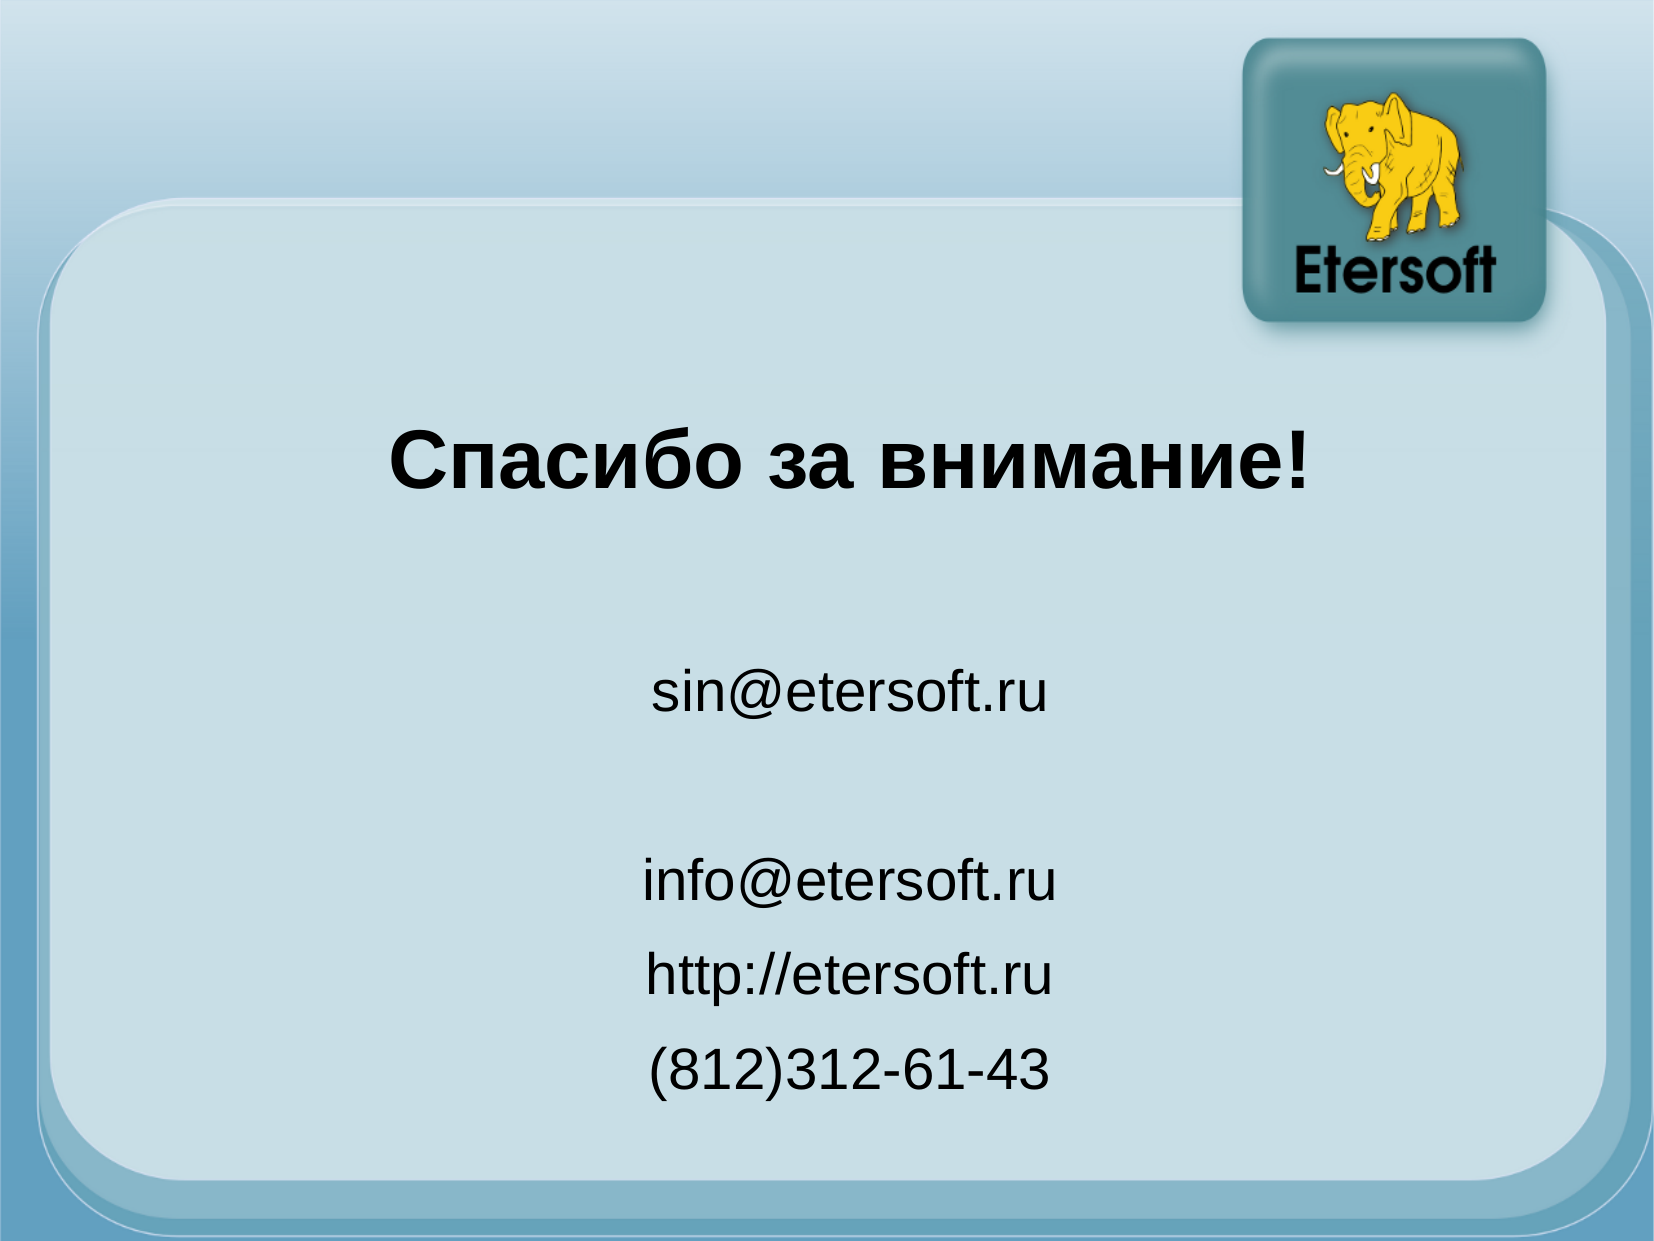

# Спасибо за внимание!
sin@etersoft.ru
info@etersoft.ru
http://etersoft.ru
(812)312-61-43